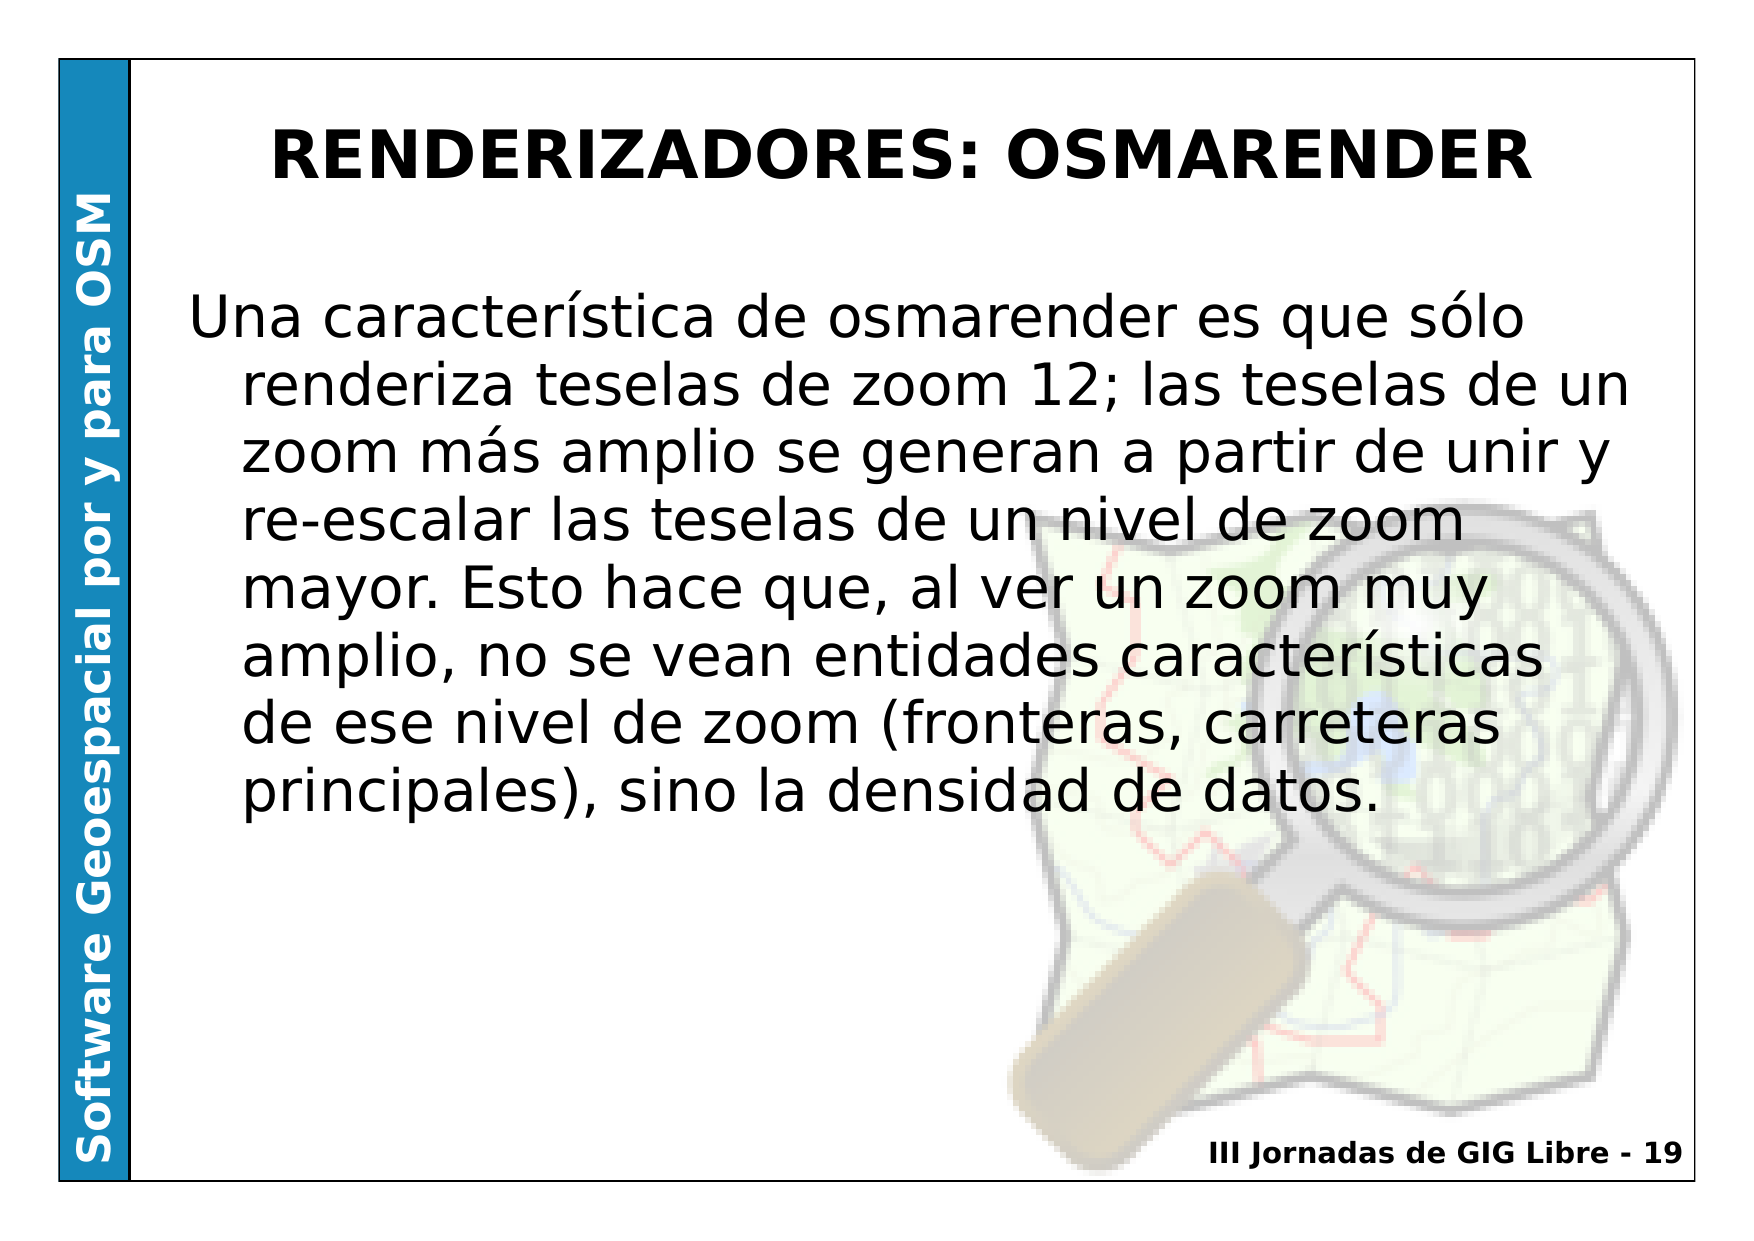

# RENDERIZADORES: OSMARENDER
Una característica de osmarender es que sólo renderiza teselas de zoom 12; las teselas de un zoom más amplio se generan a partir de unir y re-escalar las teselas de un nivel de zoom mayor. Esto hace que, al ver un zoom muy amplio, no se vean entidades características de ese nivel de zoom (fronteras, carreteras principales), sino la densidad de datos.
19